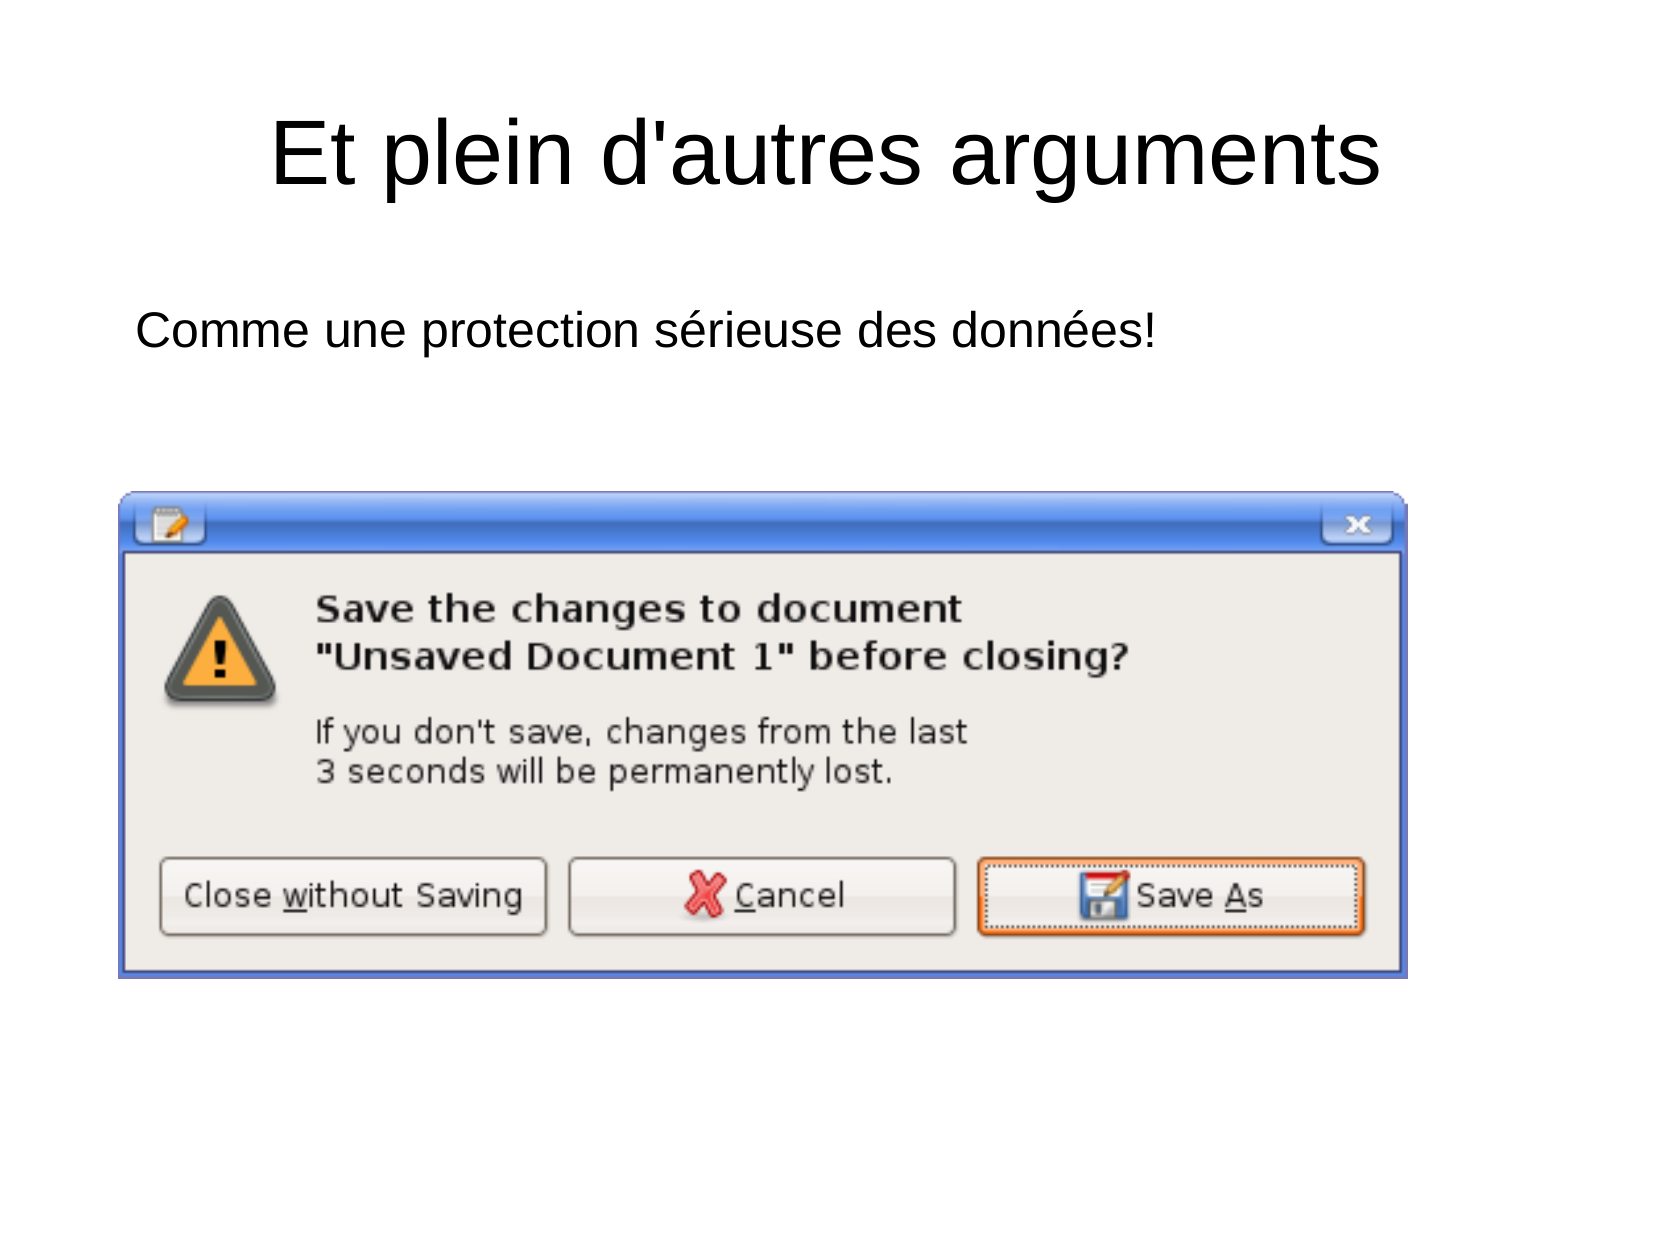

# Et plein d'autres arguments
Comme une protection sérieuse des données!